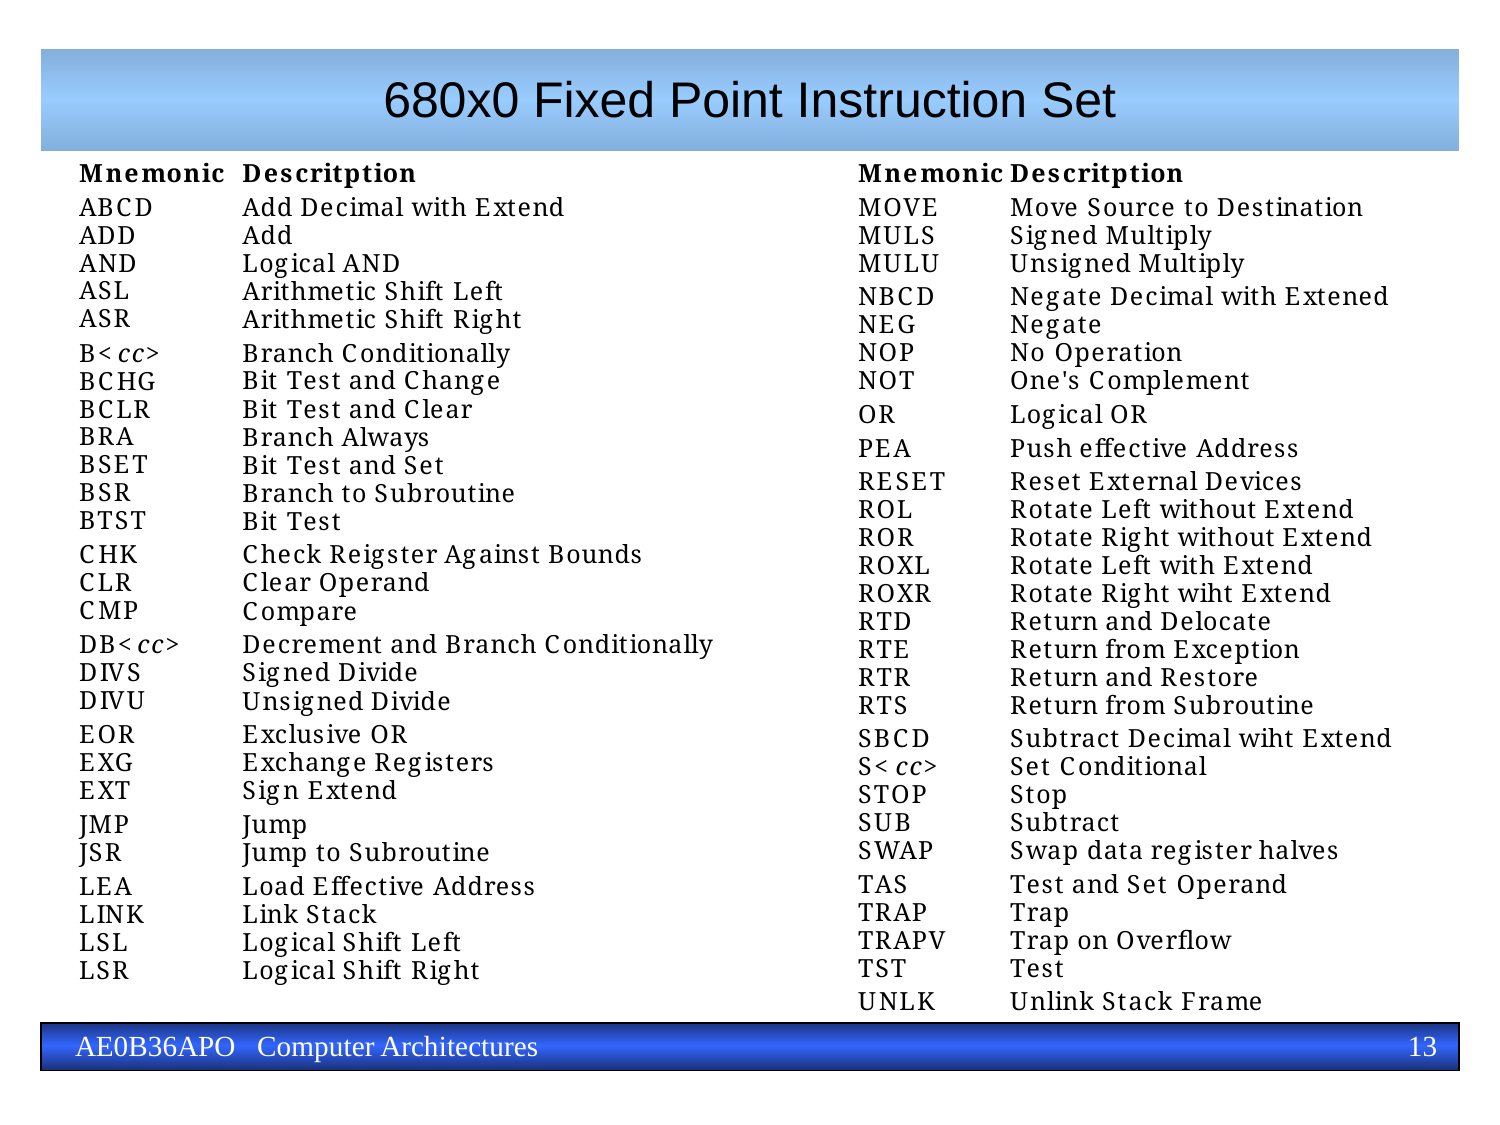

# 680x0 Fixed Point Instruction Set
AE0B36APO Computer Architectures
13